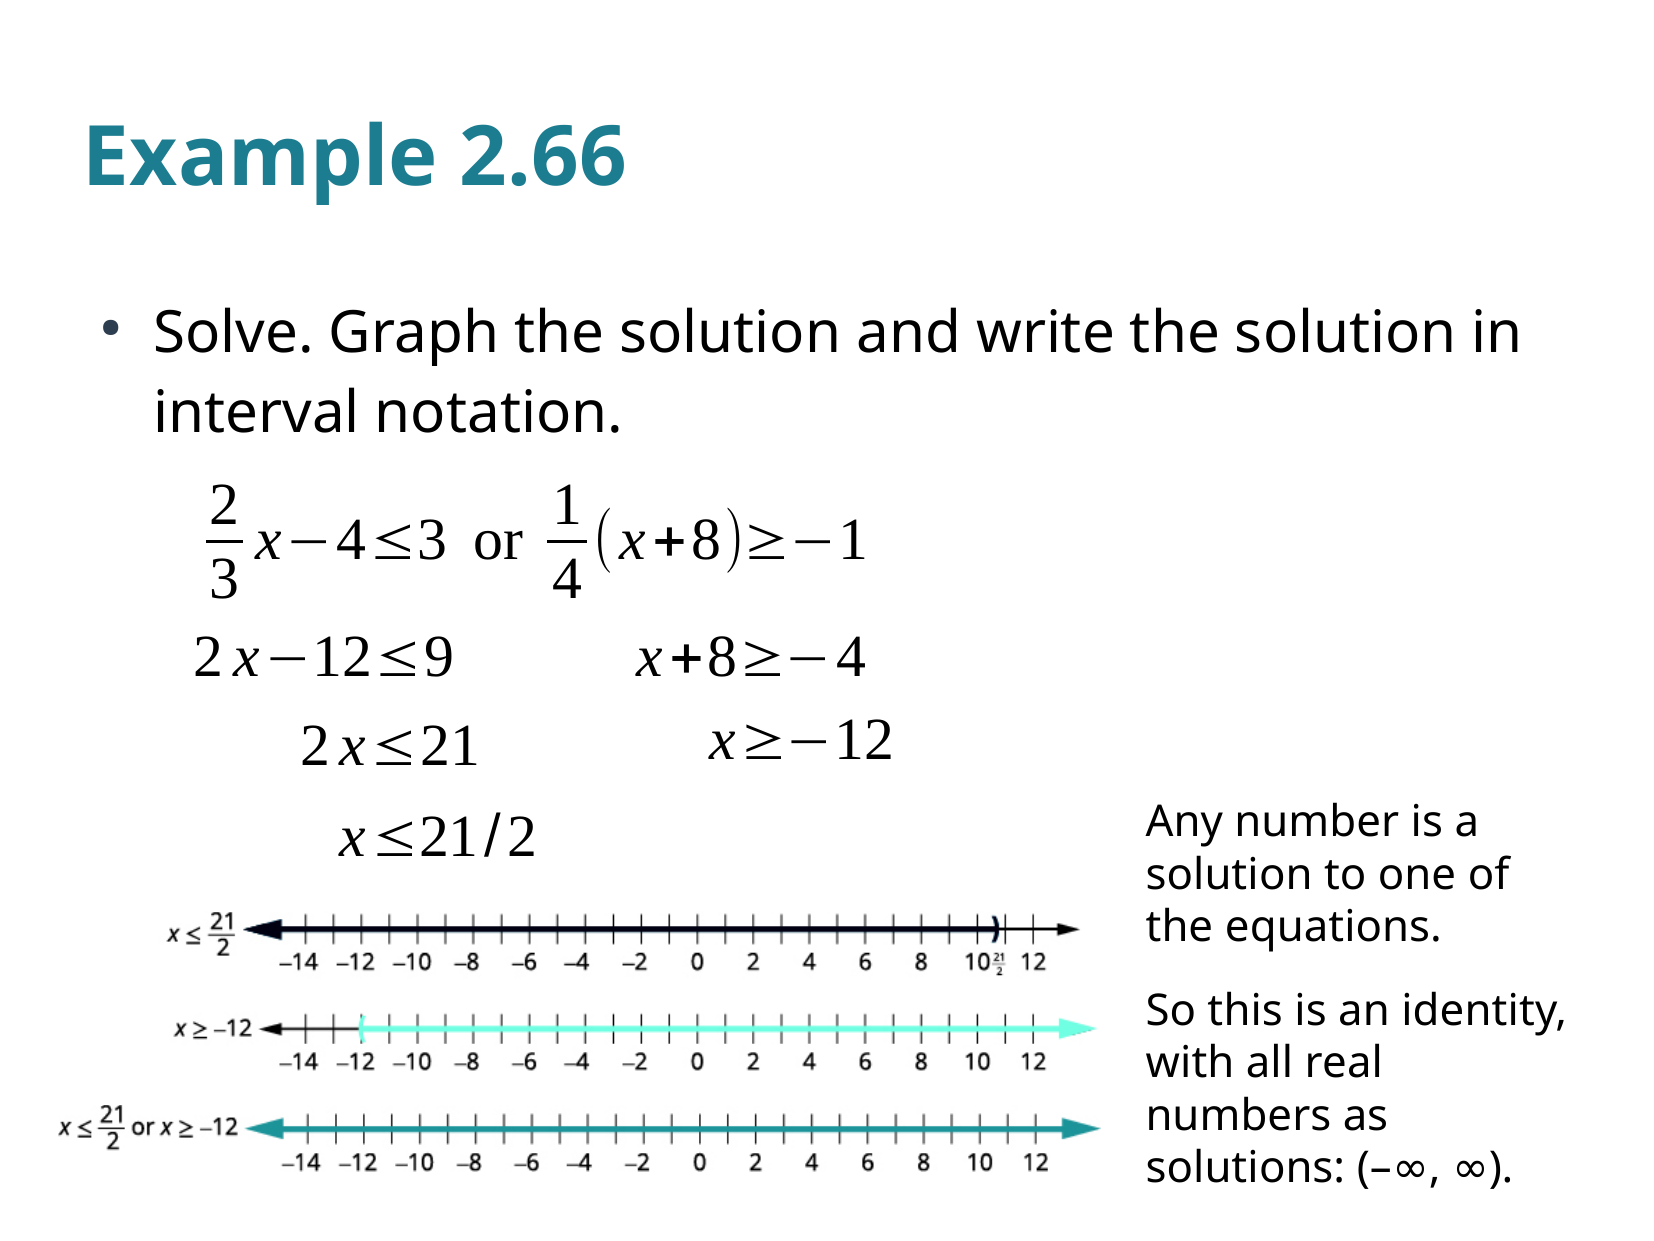

# Example 2.66
Solve. Graph the solution and write the solution in interval notation.
Any number is a solution to one of the equations.
So this is an identity, with all real numbers as solutions: (–∞, ∞).